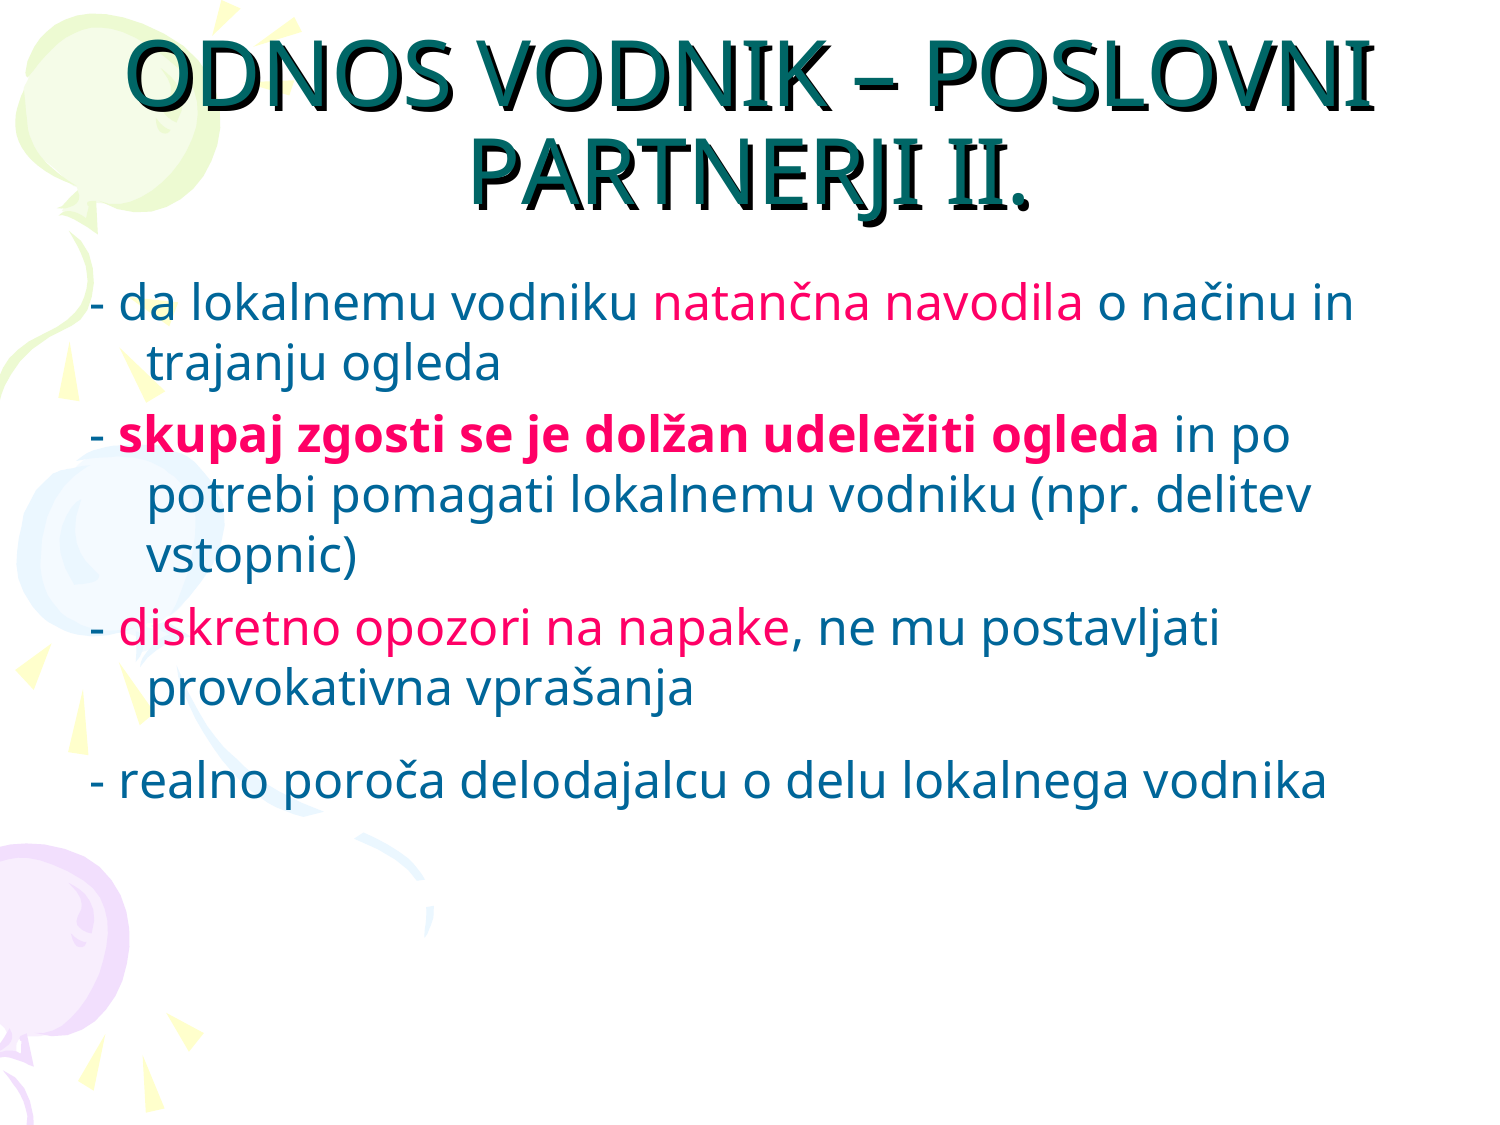

# ODNOS VODNIK – POSLOVNI PARTNERJI II.
- da lokalnemu vodniku natančna navodila o načinu in trajanju ogleda
- skupaj zgosti se je dolžan udeležiti ogleda in po potrebi pomagati lokalnemu vodniku (npr. delitev vstopnic)
- diskretno opozori na napake, ne mu postavljati provokativna vprašanja
- realno poroča delodajalcu o delu lokalnega vodnika